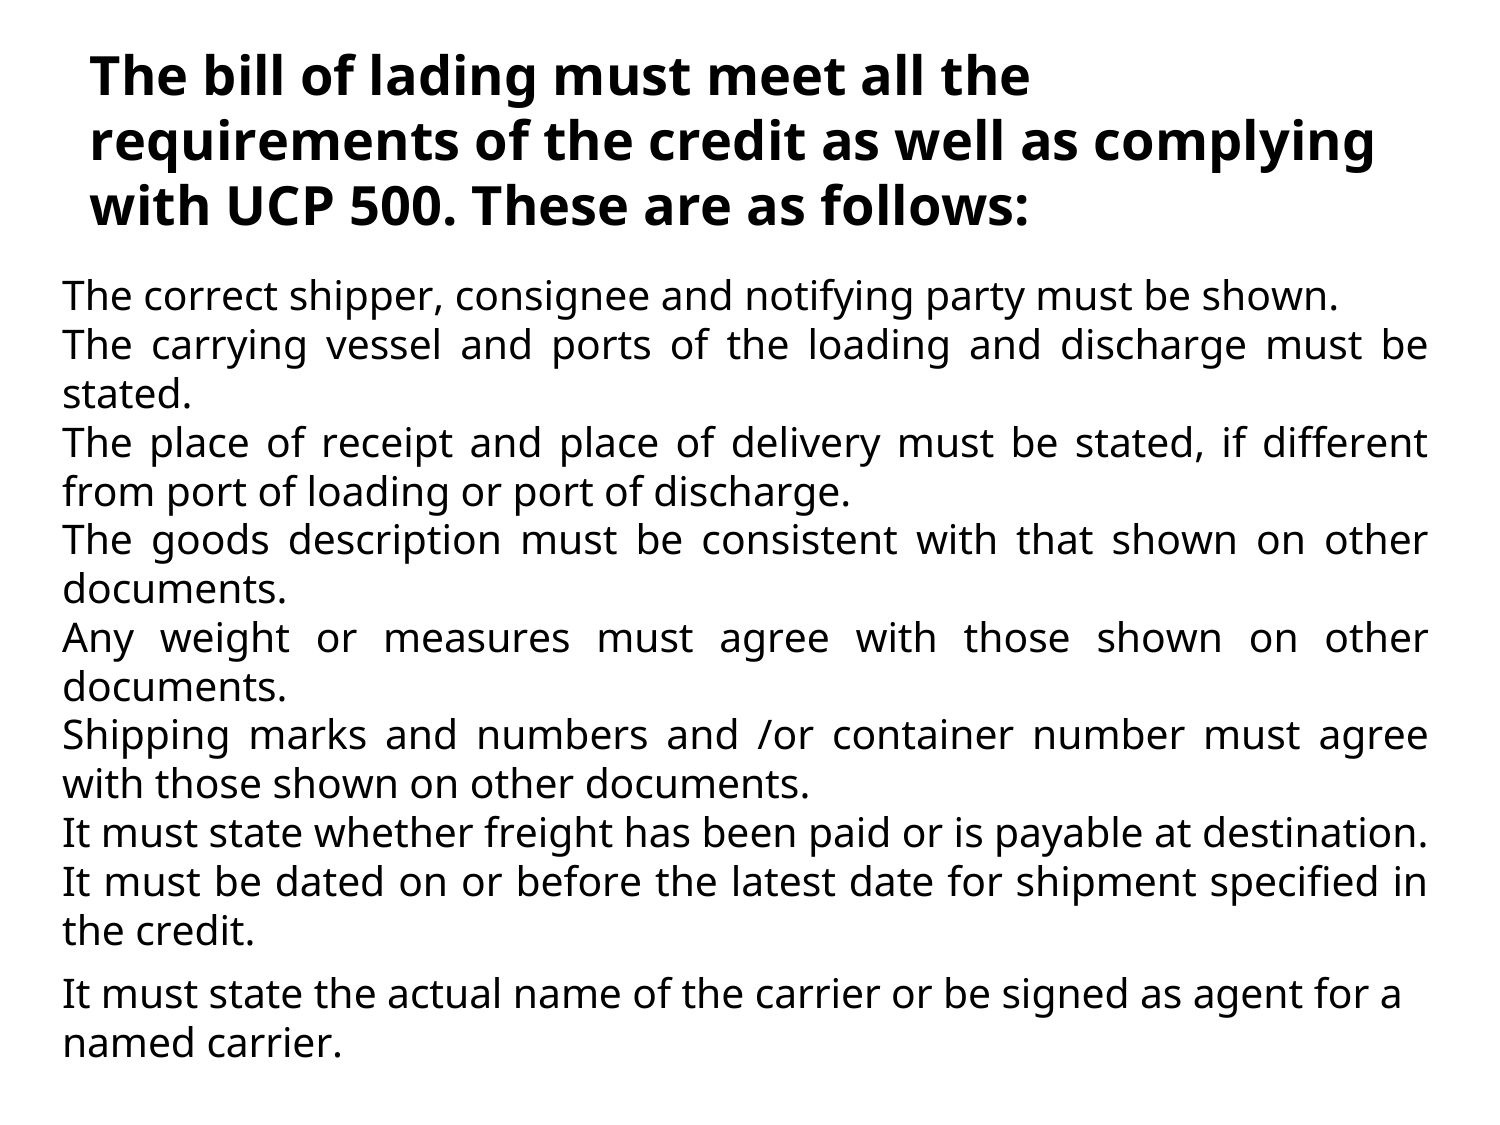

# The bill of lading must meet all the requirements of the credit as well as complying with UCP 500. These are as follows:
The correct shipper, consignee and notifying party must be shown.
The carrying vessel and ports of the loading and discharge must be stated.
The place of receipt and place of delivery must be stated, if different from port of loading or port of discharge.
The goods description must be consistent with that shown on other documents.
Any weight or measures must agree with those shown on other documents.
Shipping marks and numbers and /or container number must agree with those shown on other documents.
It must state whether freight has been paid or is payable at destination.
It must be dated on or before the latest date for shipment specified in the credit.
It must state the actual name of the carrier or be signed as agent for a named carrier.